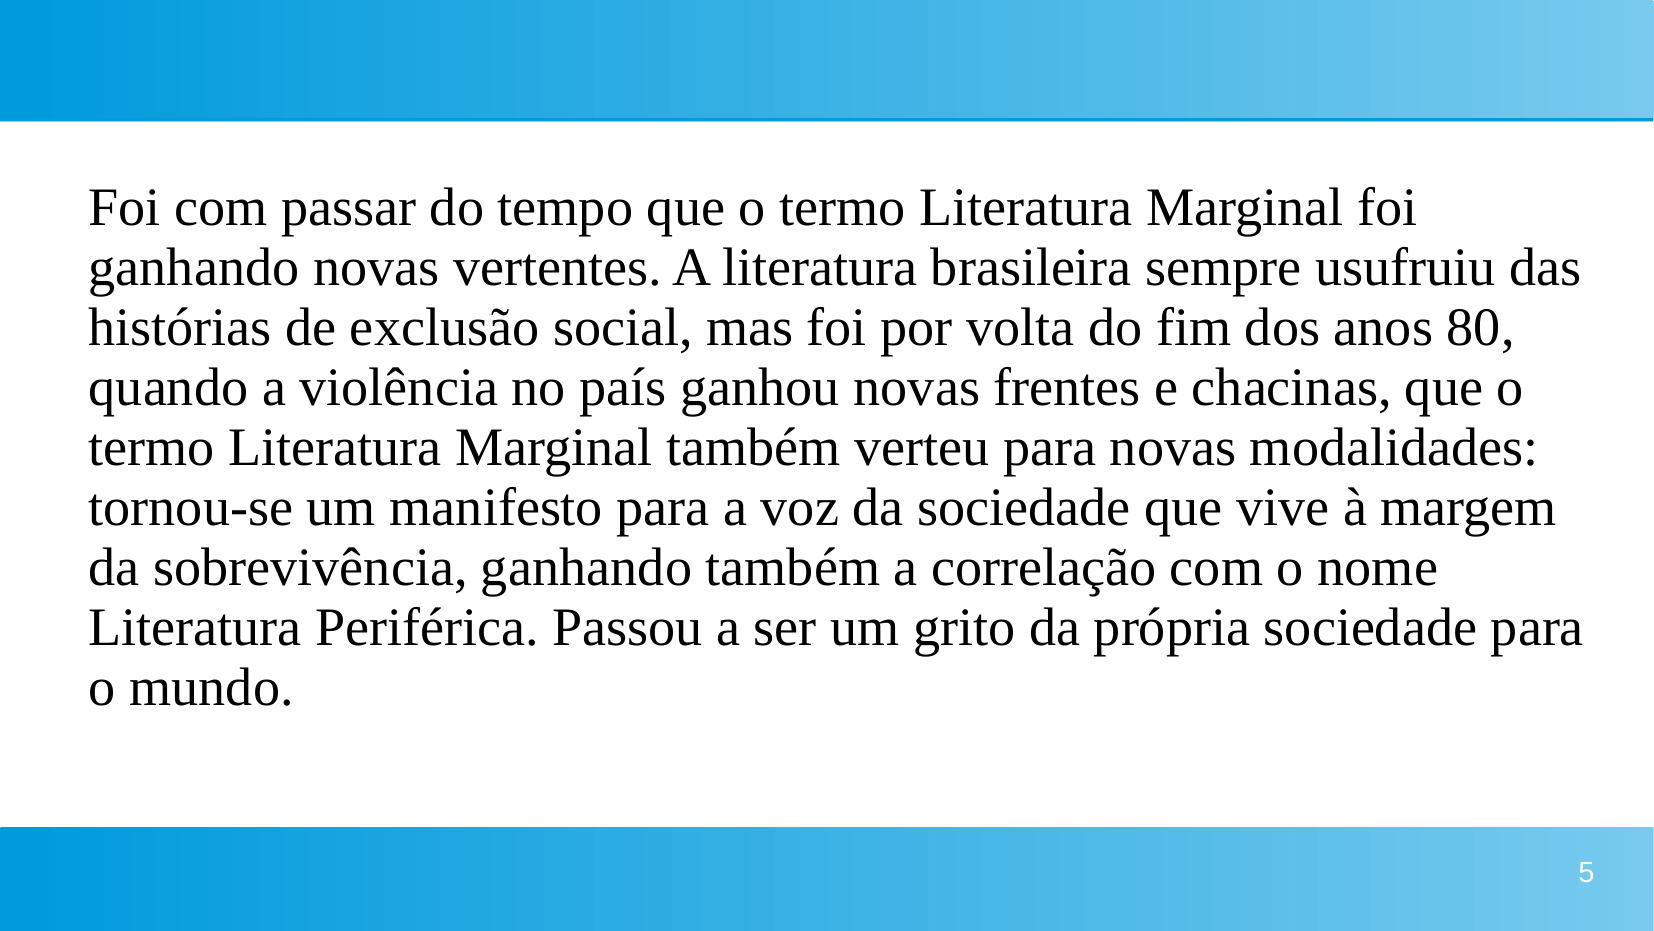

# Foi com passar do tempo que o termo Literatura Marginal foi ganhando novas vertentes. A literatura brasileira sempre usufruiu das histórias de exclusão social, mas foi por volta do fim dos anos 80, quando a violência no país ganhou novas frentes e chacinas, que o termo Literatura Marginal também verteu para novas modalidades: tornou-se um manifesto para a voz da sociedade que vive à margem da sobrevivência, ganhando também a correlação com o nome Literatura Periférica. Passou a ser um grito da própria sociedade para o mundo.
5